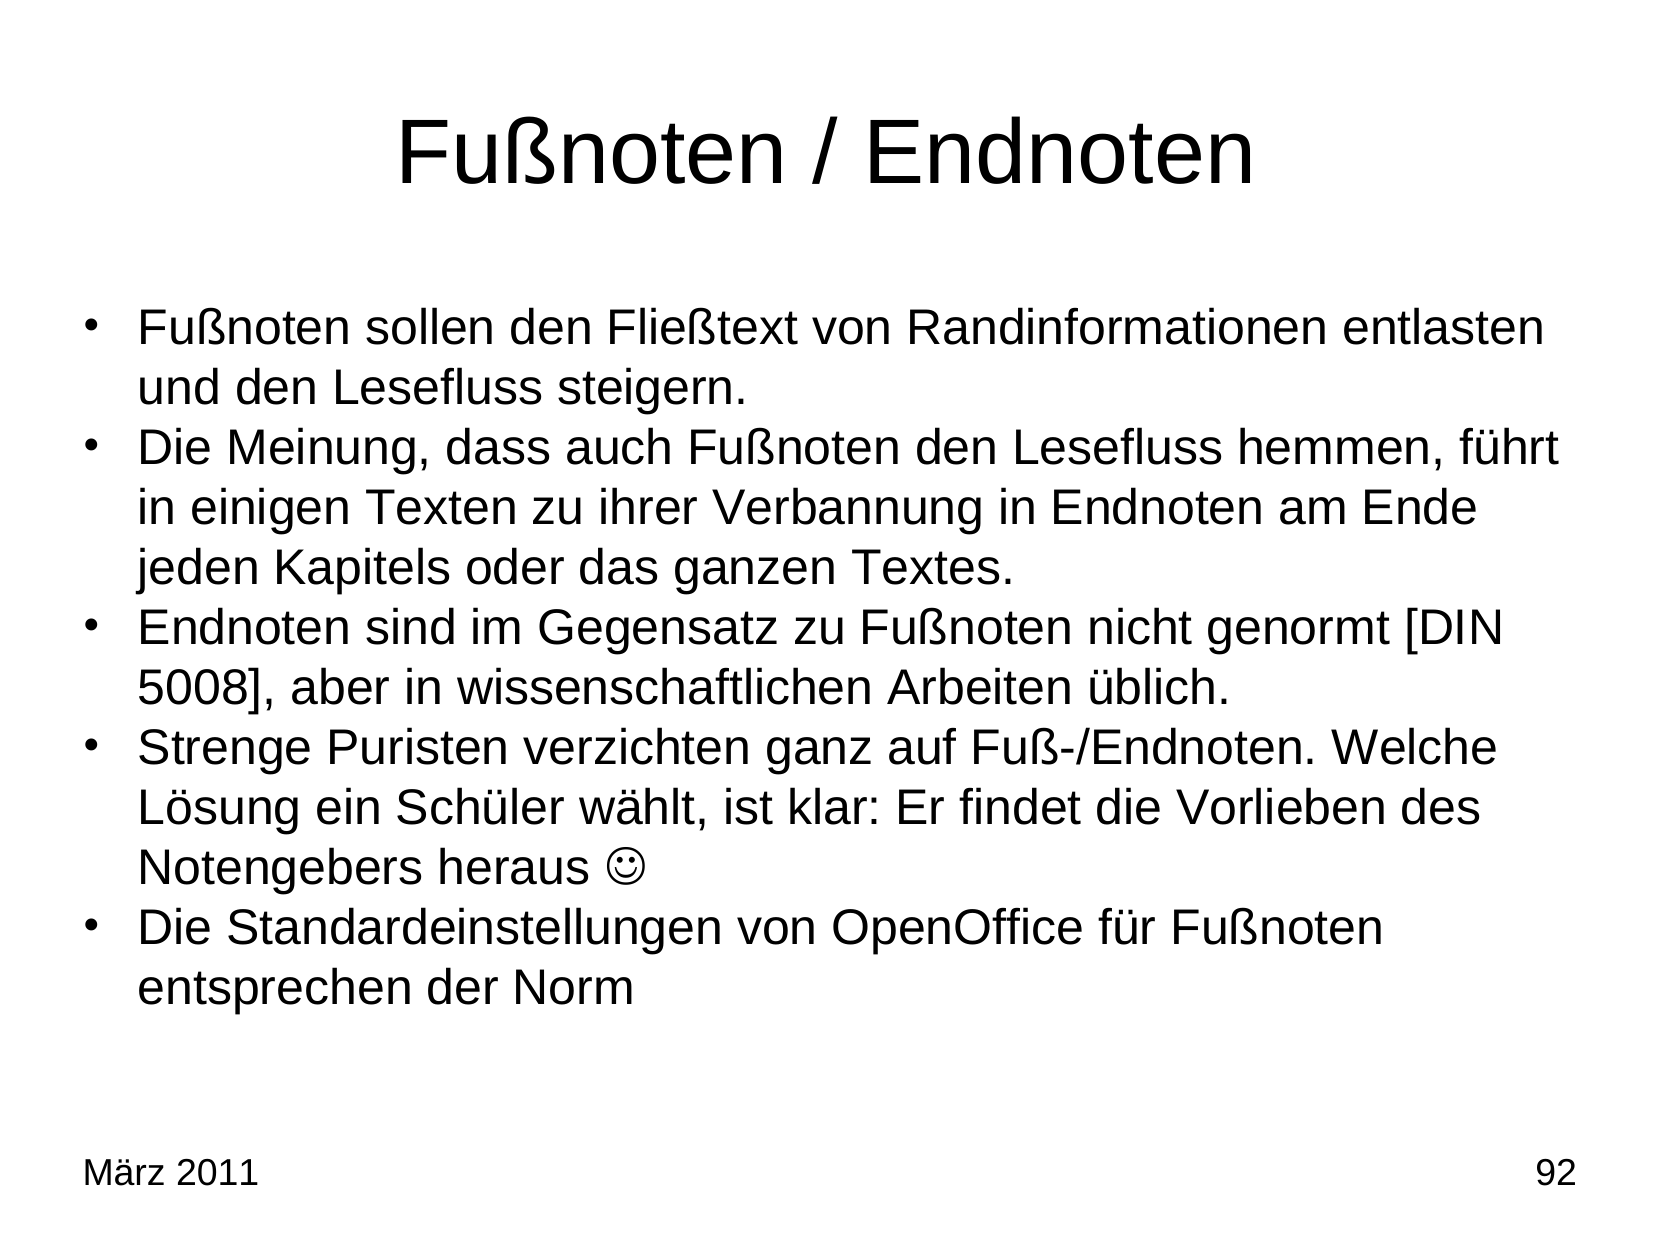

# Fußnoten / Endnoten
Fußnoten sollen den Fließtext von Randinformationen entlasten und den Lesefluss steigern.
Die Meinung, dass auch Fußnoten den Lesefluss hemmen, führt in einigen Texten zu ihrer Verbannung in Endnoten am Ende jeden Kapitels oder das ganzen Textes.
Endnoten sind im Gegensatz zu Fußnoten nicht genormt [DIN 5008], aber in wissenschaftlichen Arbeiten üblich.
Strenge Puristen verzichten ganz auf Fuß-/Endnoten. Welche Lösung ein Schüler wählt, ist klar: Er findet die Vorlieben des Notengebers heraus 
Die Standardeinstellungen von OpenOffice für Fußnoten entsprechen der Norm
März 2011
92